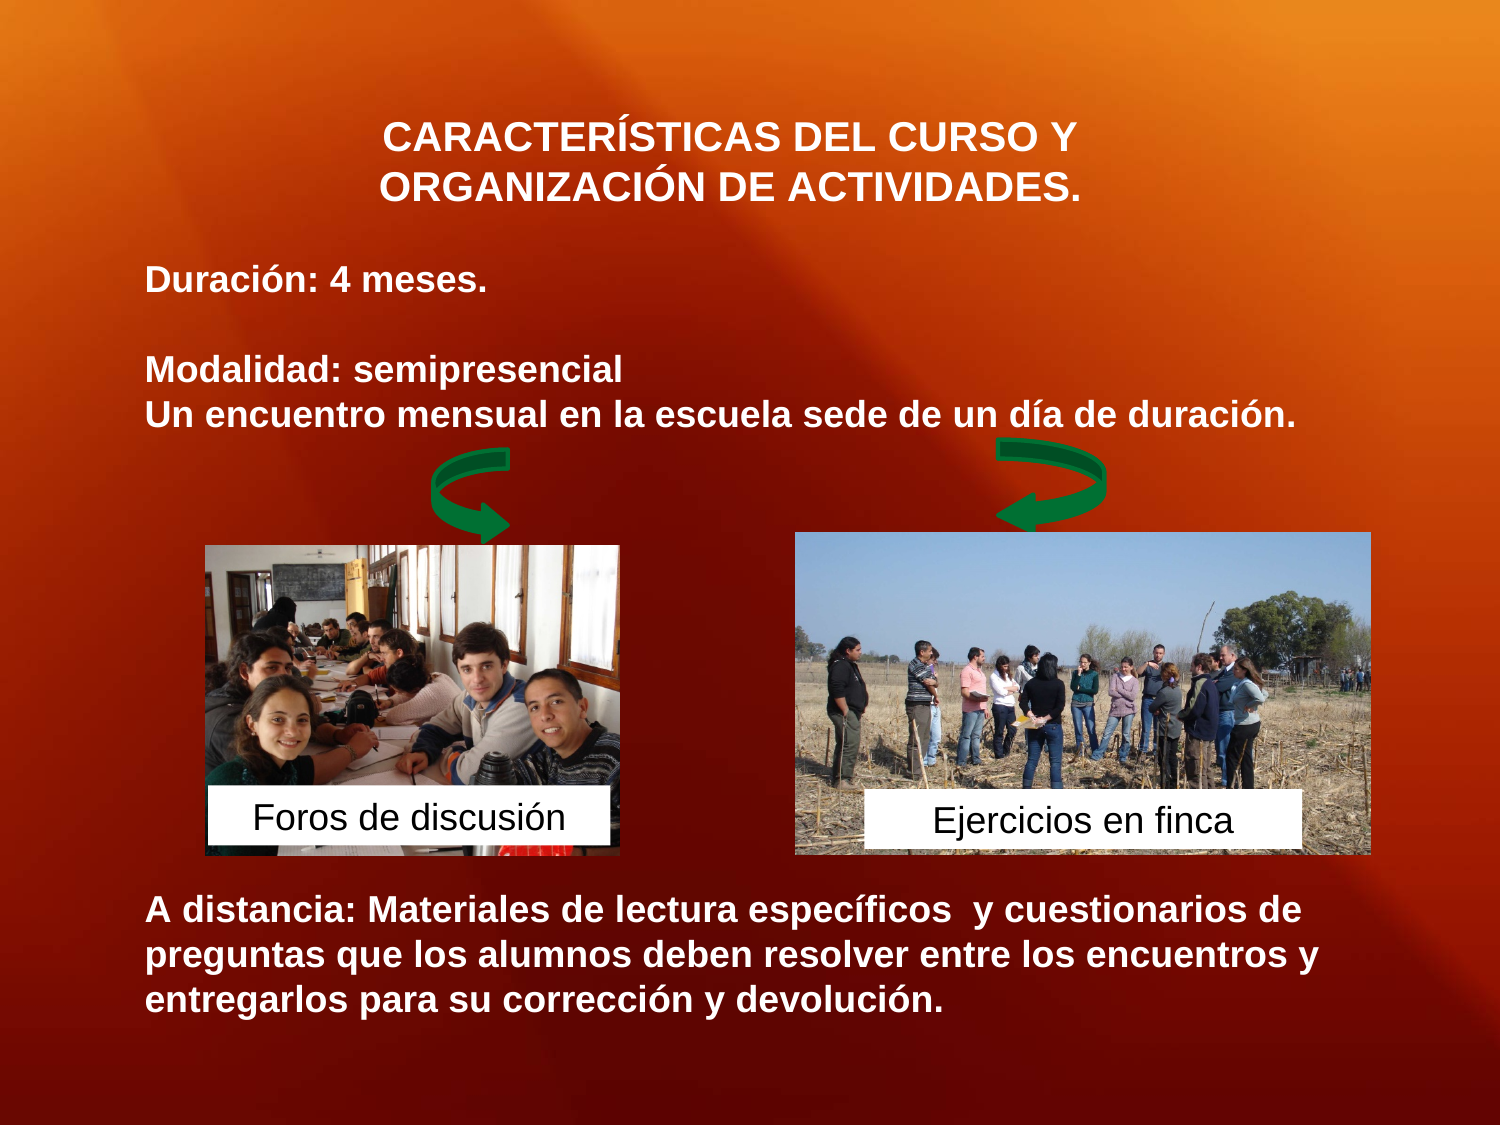

CARACTERÍSTICAS DEL CURSO Y ORGANIZACIÓN DE ACTIVIDADES.
Duración: 4 meses.
Modalidad: semipresencial
Un encuentro mensual en la escuela sede de un día de duración.
A distancia: Materiales de lectura específicos y cuestionarios de preguntas que los alumnos deben resolver entre los encuentros y entregarlos para su corrección y devolución.
Foros de discusión
Ejercicios en finca